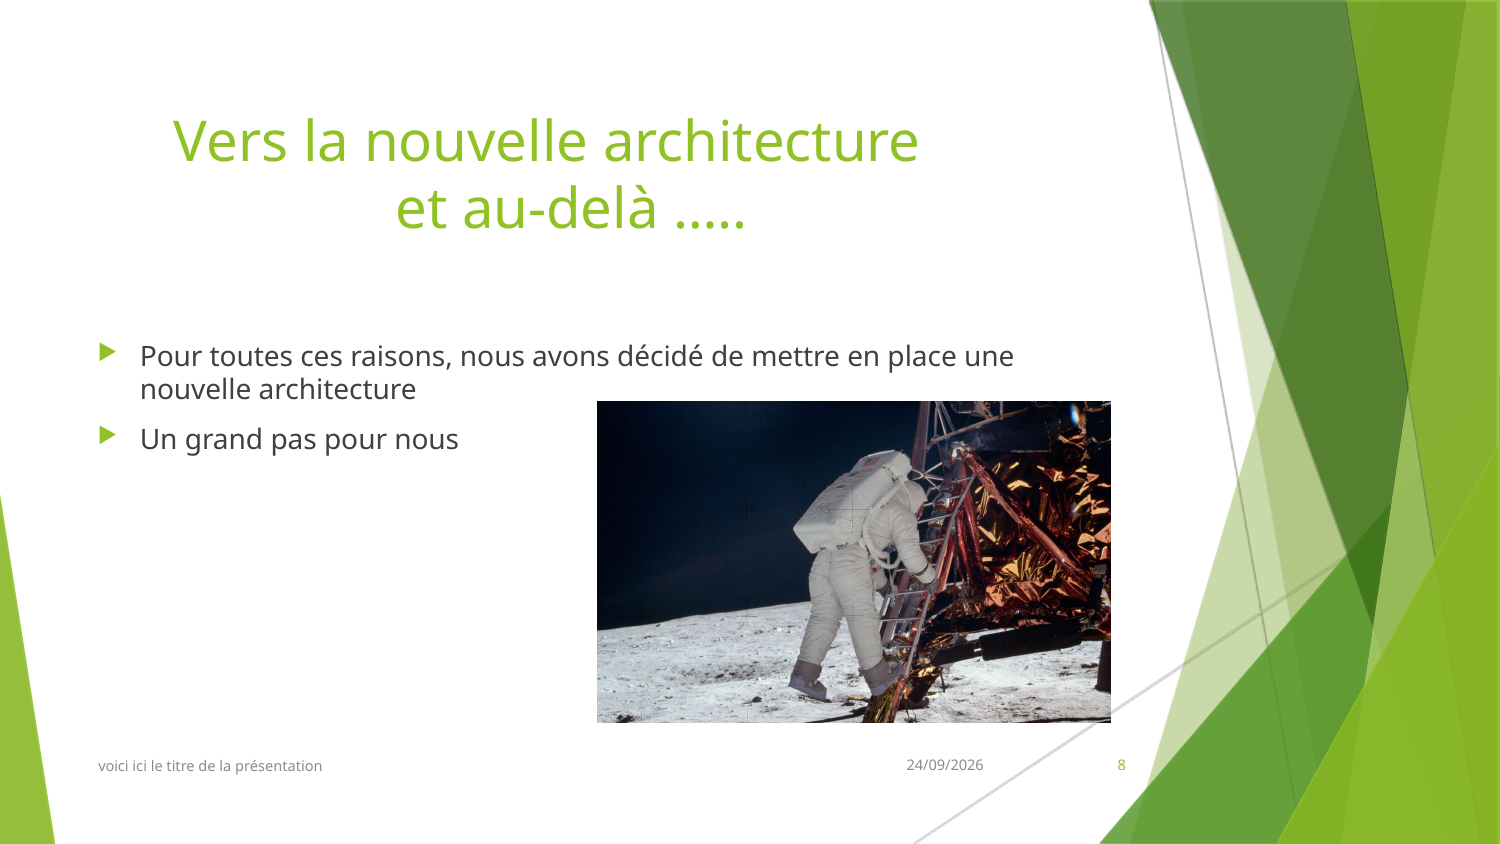

# Vers la nouvelle architecture et au-delà …..
Pour toutes ces raisons, nous avons décidé de mettre en place une nouvelle architecture
Un grand pas pour nous
voici ici le titre de la présentation